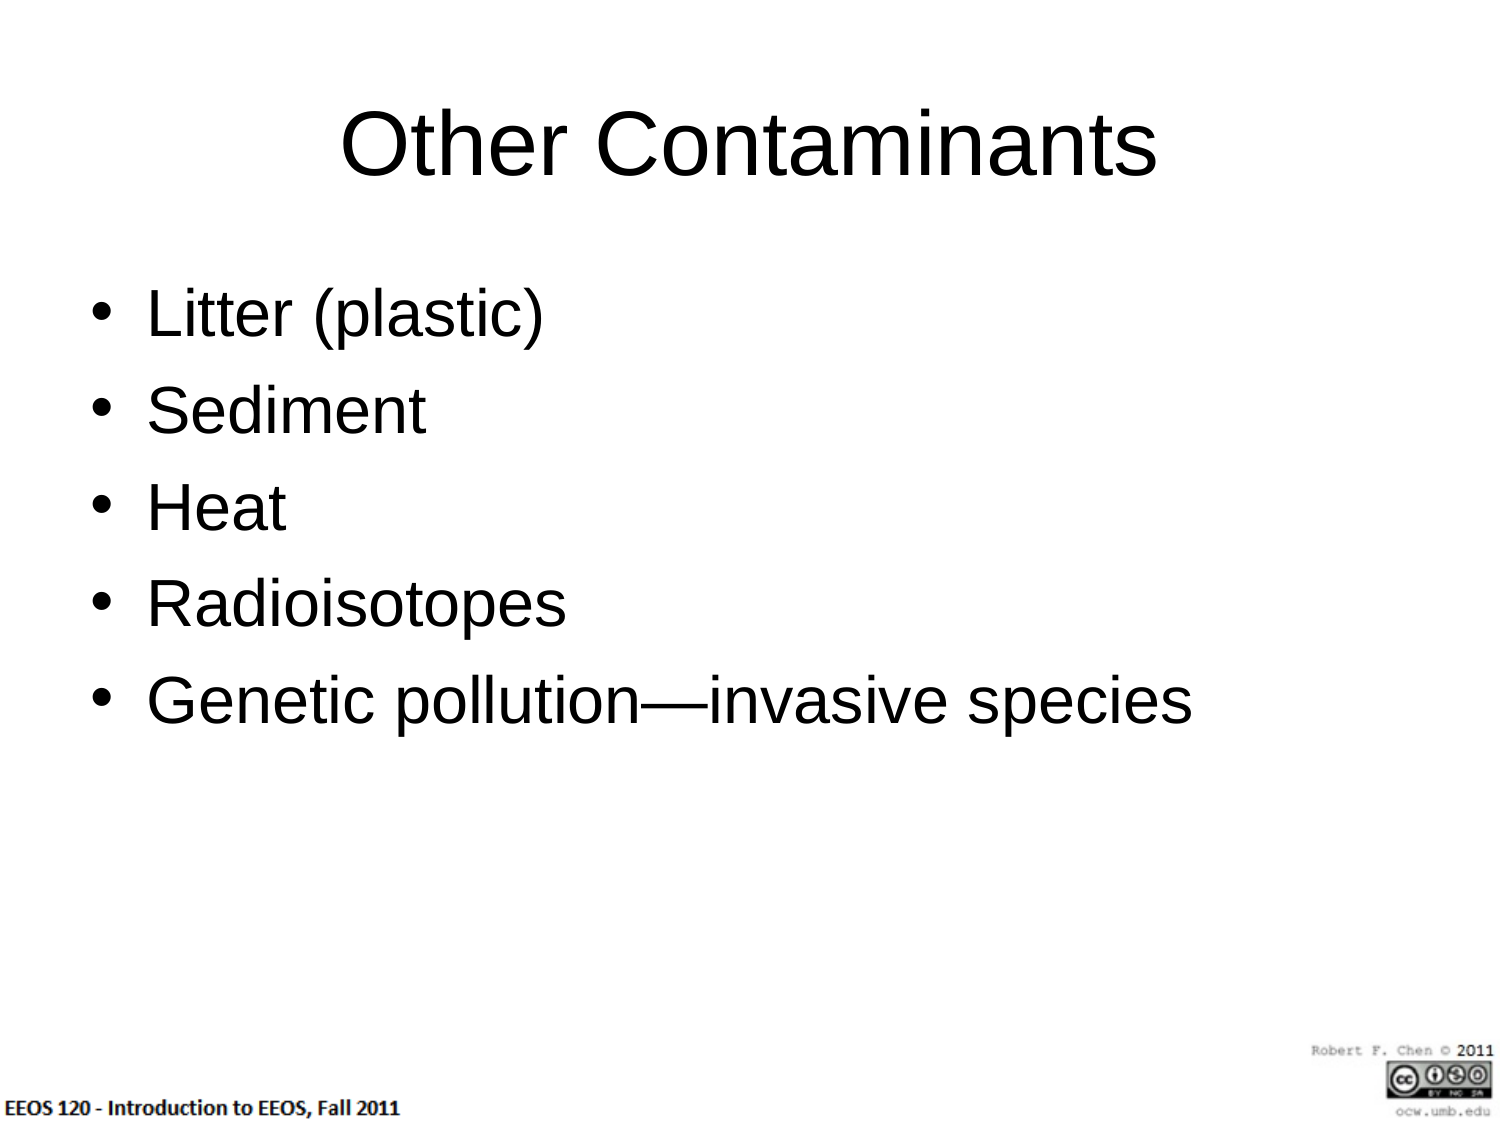

# Other Contaminants
Litter (plastic)
Sediment
Heat
Radioisotopes
Genetic pollution—invasive species